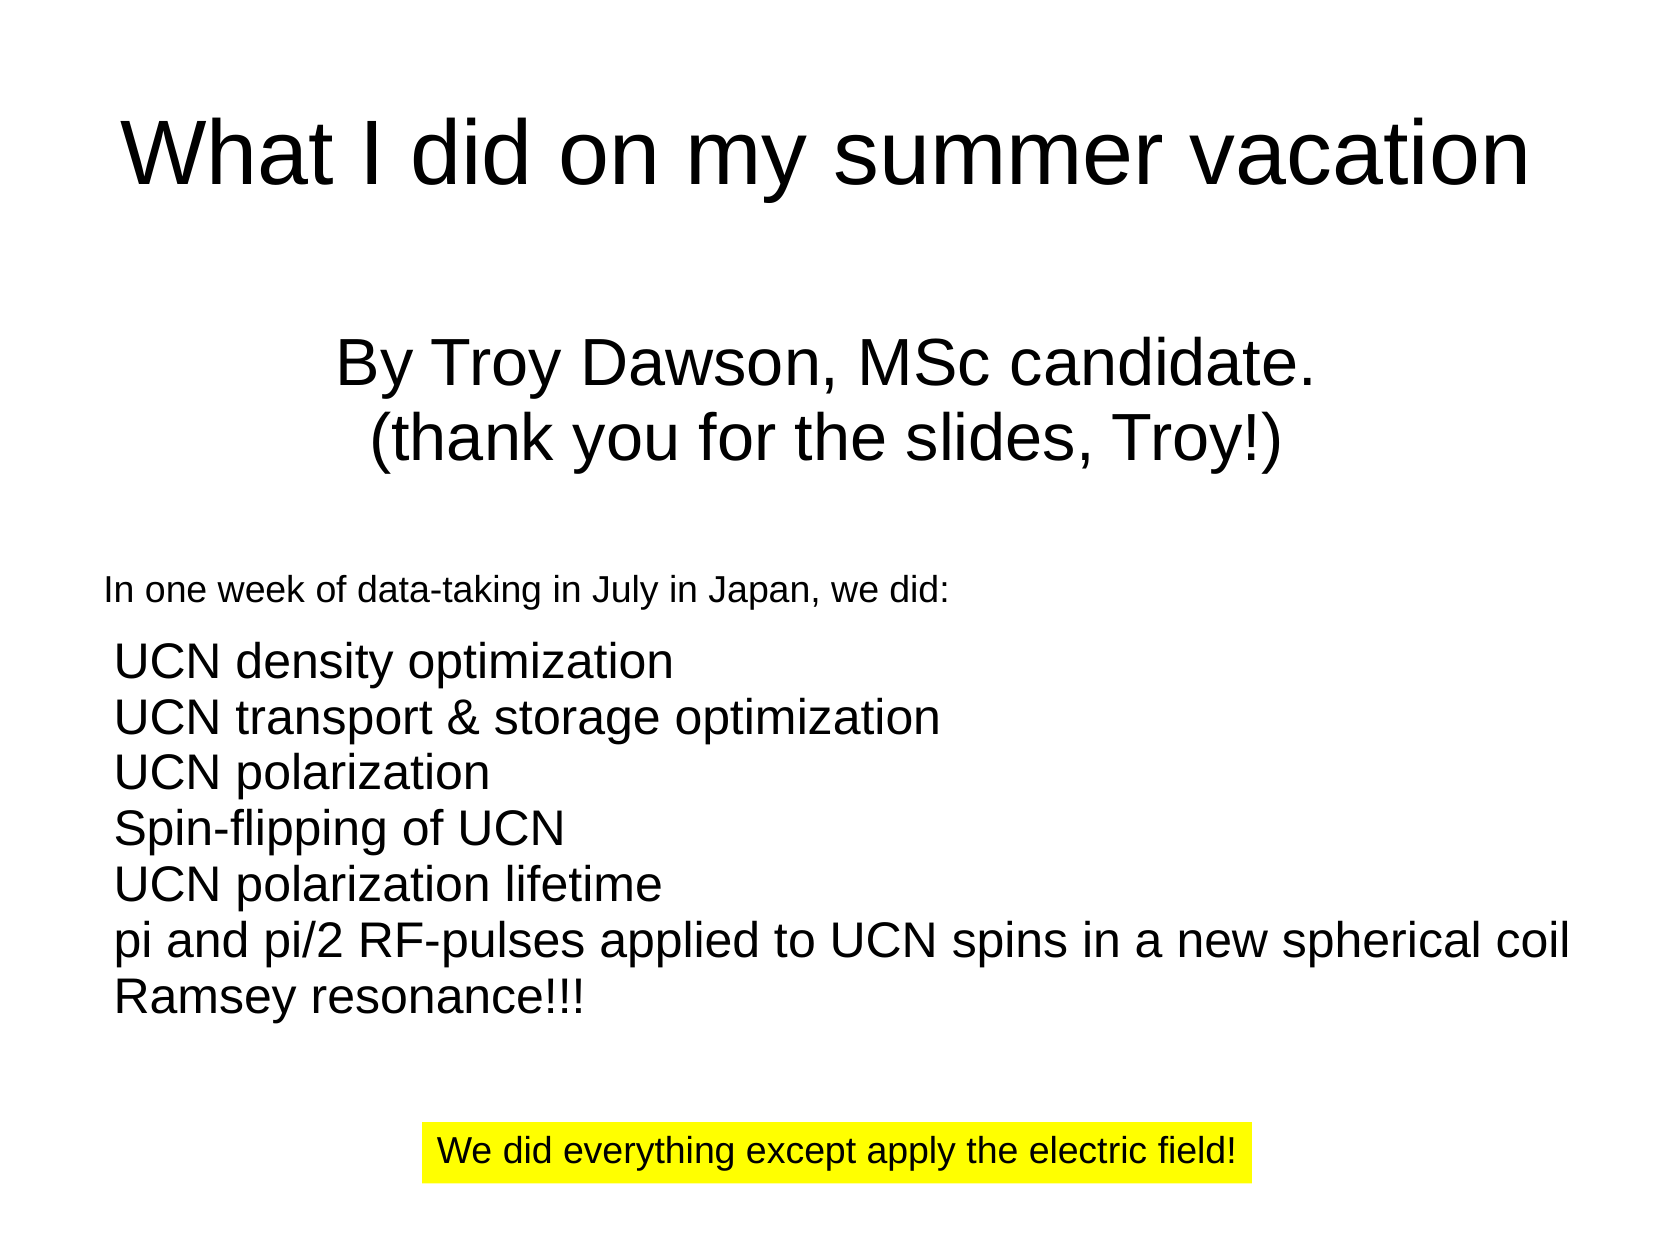

# What I did on my summer vacation
By Troy Dawson, MSc candidate.
(thank you for the slides, Troy!)
In one week of data-taking in July in Japan, we did:
 UCN density optimization
 UCN transport & storage optimization
 UCN polarization
 Spin-flipping of UCN
 UCN polarization lifetime
 pi and pi/2 RF-pulses applied to UCN spins in a new spherical coil
 Ramsey resonance!!!
We did everything except apply the electric field!